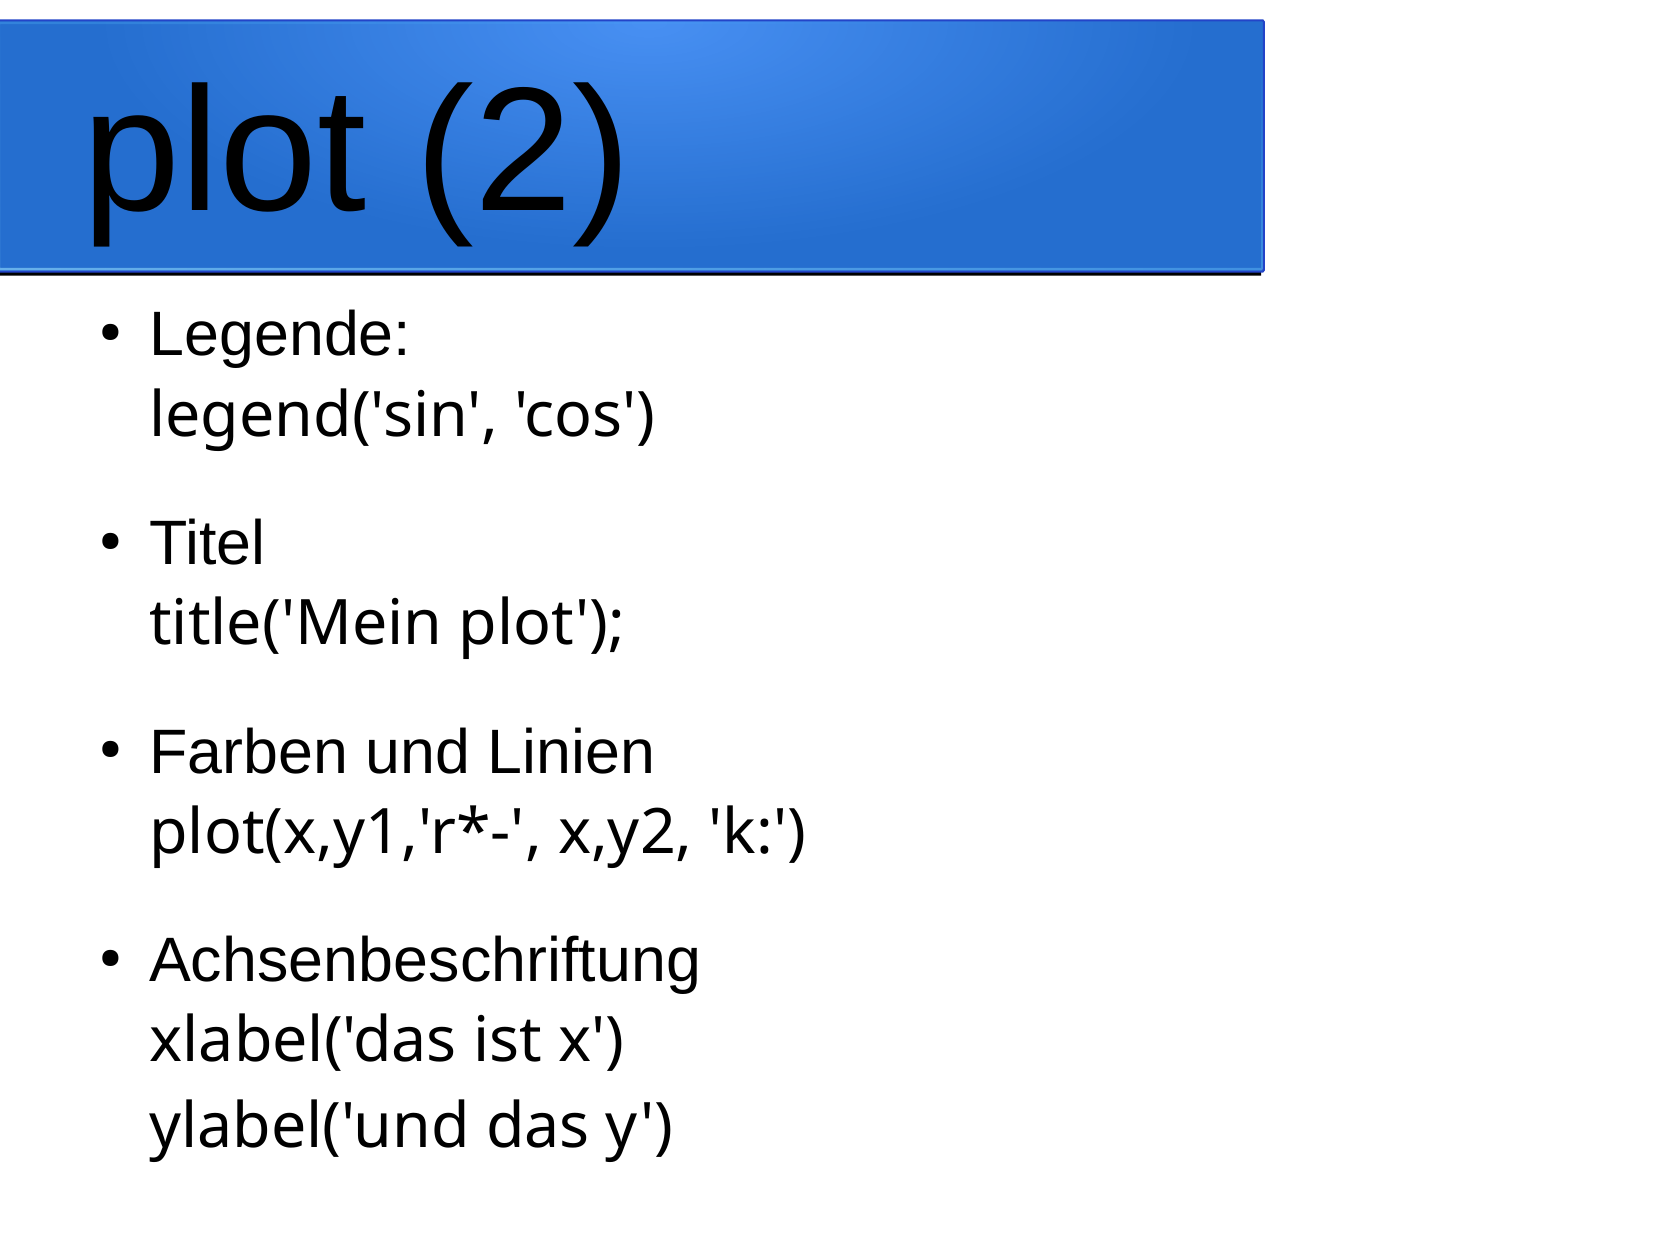

# plot (2)
Legende:
legend('sin', 'cos')
Titel
title('Mein plot');
Farben und Linien
plot(x,y1,'r*-', x,y2, 'k:')
Achsenbeschriftung
xlabel('das ist x')
ylabel('und das y')